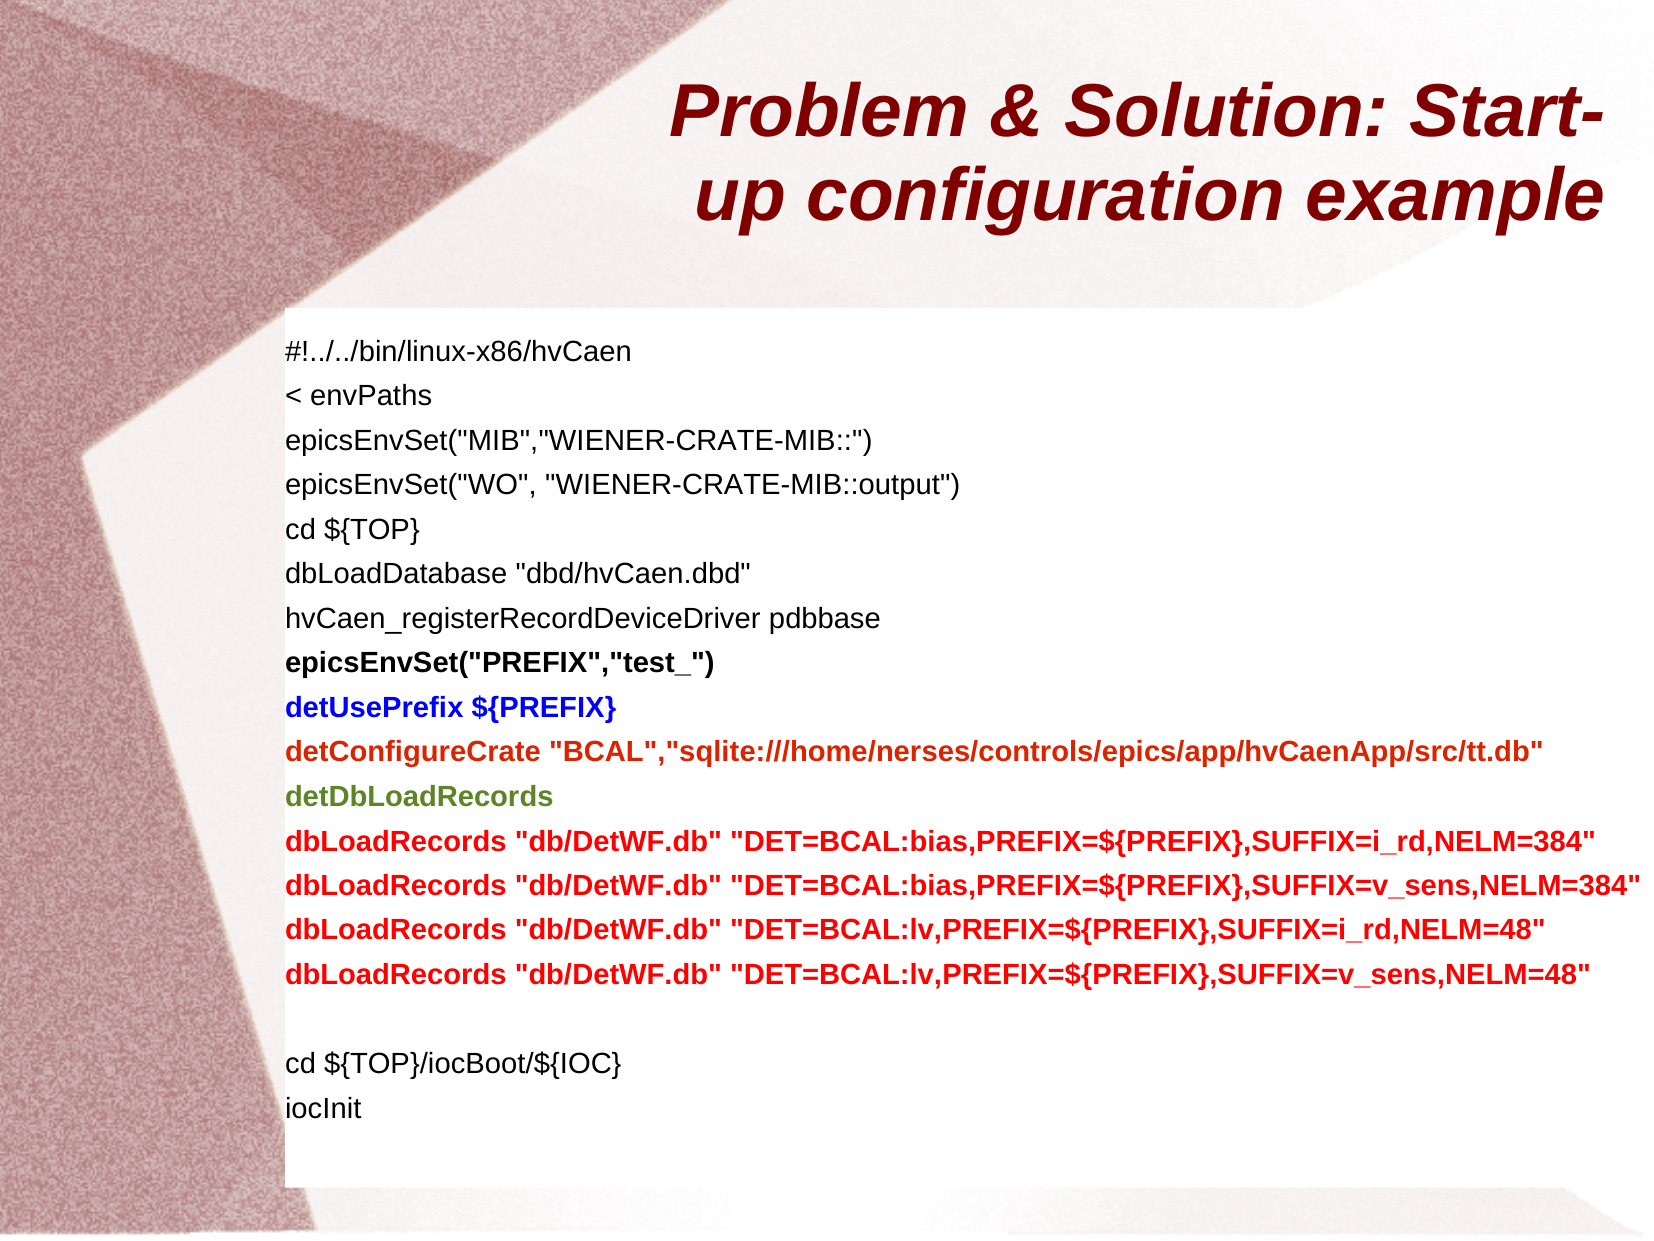

# Problem & Solution: Start-up configuration example
#!../../bin/linux-x86/hvCaen
< envPaths
epicsEnvSet("MIB","WIENER-CRATE-MIB::")
epicsEnvSet("WO", "WIENER-CRATE-MIB::output")
cd ${TOP}
dbLoadDatabase "dbd/hvCaen.dbd"
hvCaen_registerRecordDeviceDriver pdbbase
epicsEnvSet("PREFIX","test_")
detUsePrefix ${PREFIX}
detConfigureCrate "BCAL","sqlite:///home/nerses/controls/epics/app/hvCaenApp/src/tt.db"
detDbLoadRecords
dbLoadRecords "db/DetWF.db" "DET=BCAL:bias,PREFIX=${PREFIX},SUFFIX=i_rd,NELM=384"
dbLoadRecords "db/DetWF.db" "DET=BCAL:bias,PREFIX=${PREFIX},SUFFIX=v_sens,NELM=384"
dbLoadRecords "db/DetWF.db" "DET=BCAL:lv,PREFIX=${PREFIX},SUFFIX=i_rd,NELM=48"
dbLoadRecords "db/DetWF.db" "DET=BCAL:lv,PREFIX=${PREFIX},SUFFIX=v_sens,NELM=48"
cd ${TOP}/iocBoot/${IOC}
iocInit